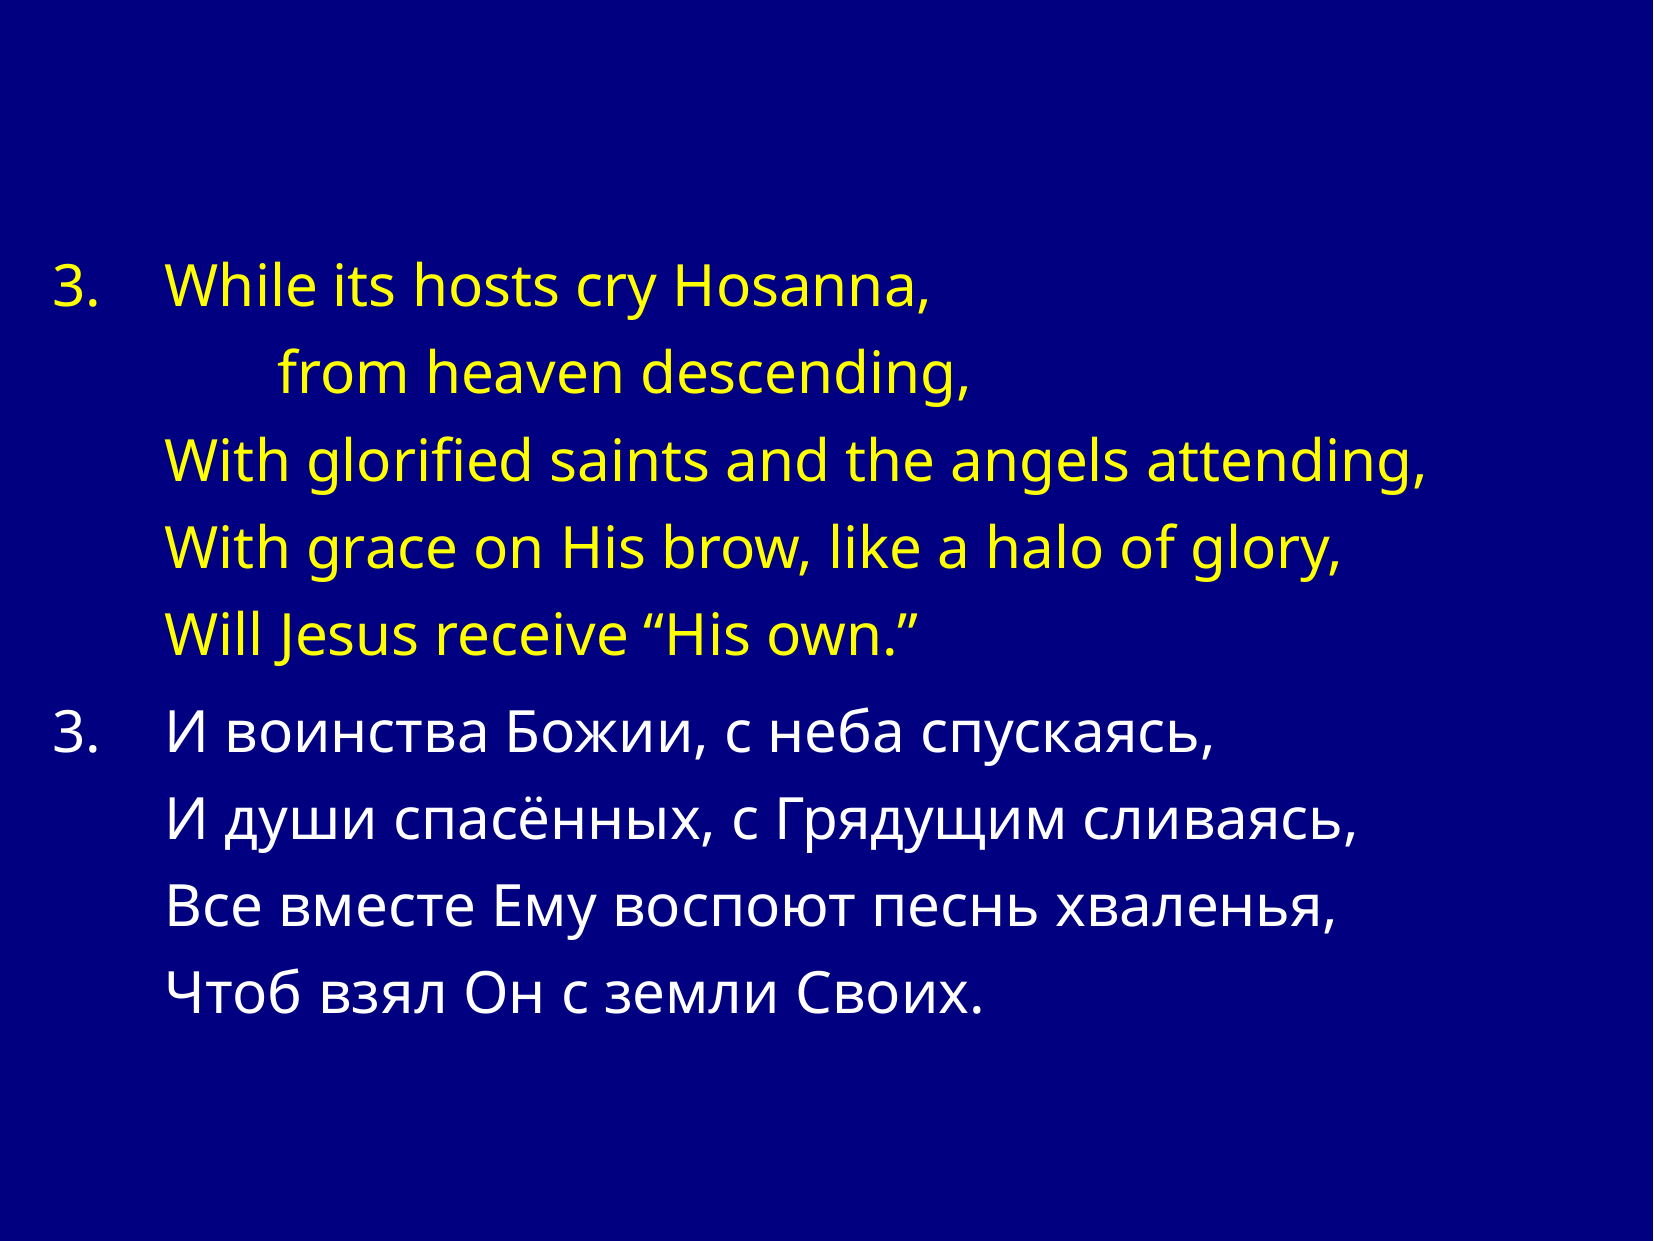

3.	While its hosts cry Hosanna,
		from heaven descending,
	With glorified saints and the angels attending,
	With grace on His brow, like a halo of glory,
	Will Jesus receive “His own.”
3.	И воинства Божии, с неба спускаясь,
	И души спасённых, с Грядущим сливаясь,
	Все вместе Ему воспоют песнь хваленья,
	Чтоб взял Он с земли Своих.